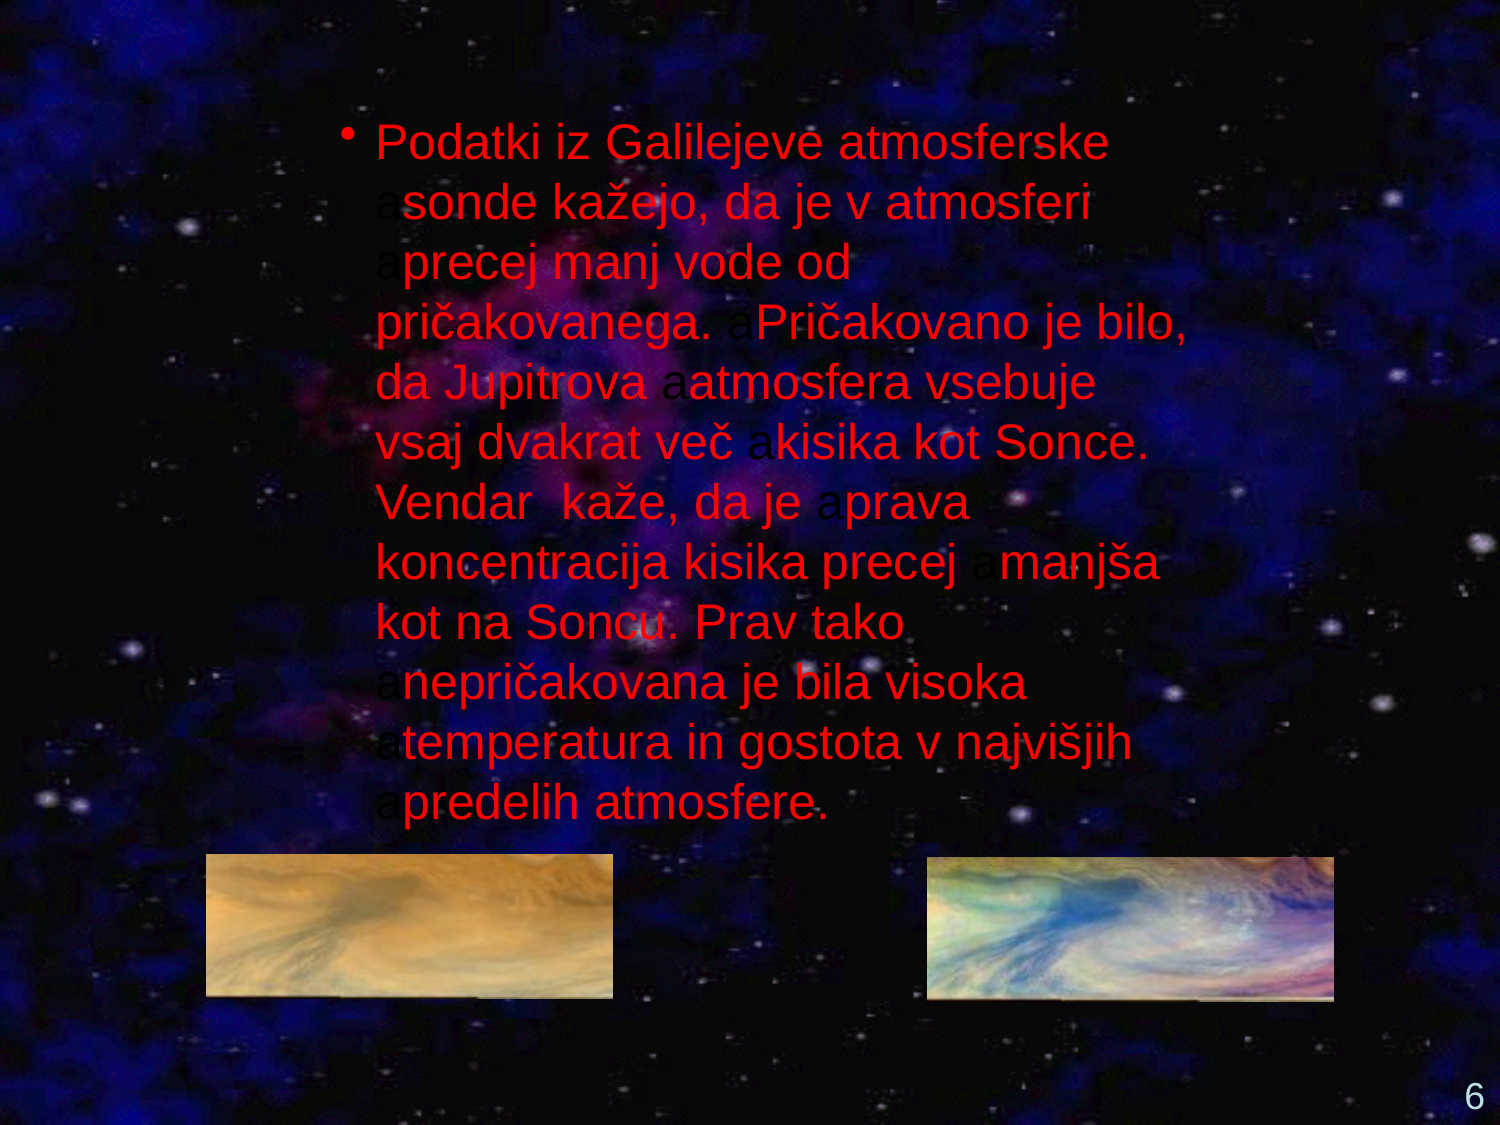

Podatki iz Galilejeve atmosferske asonde kažejo, da je v atmosferi aprecej manj vode od pričakovanega. aPričakovano je bilo, da Jupitrova aatmosfera vsebuje vsaj dvakrat več akisika kot Sonce. Vendar kaže, da je aprava koncentracija kisika precej amanjša kot na Soncu. Prav tako anepričakovana je bila visoka atemperatura in gostota v najvišjih apredelih atmosfere.
6